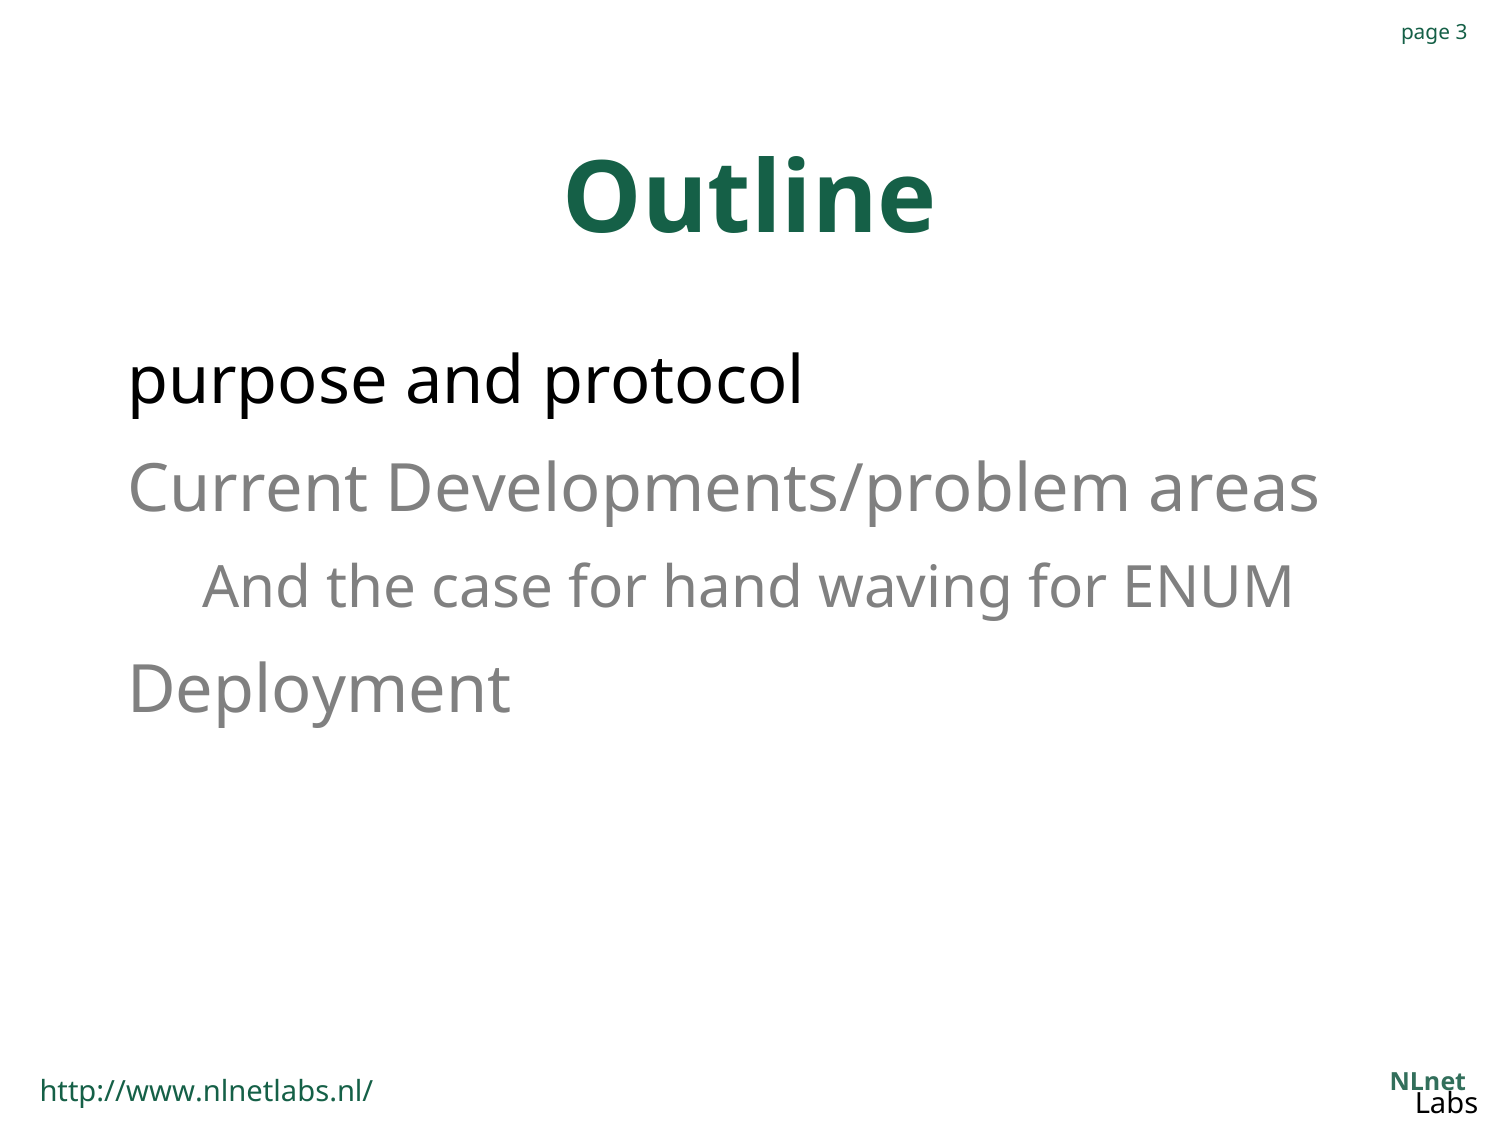

# Outline
purpose and protocol
Current Developments/problem areas
And the case for hand waving for ENUM
Deployment